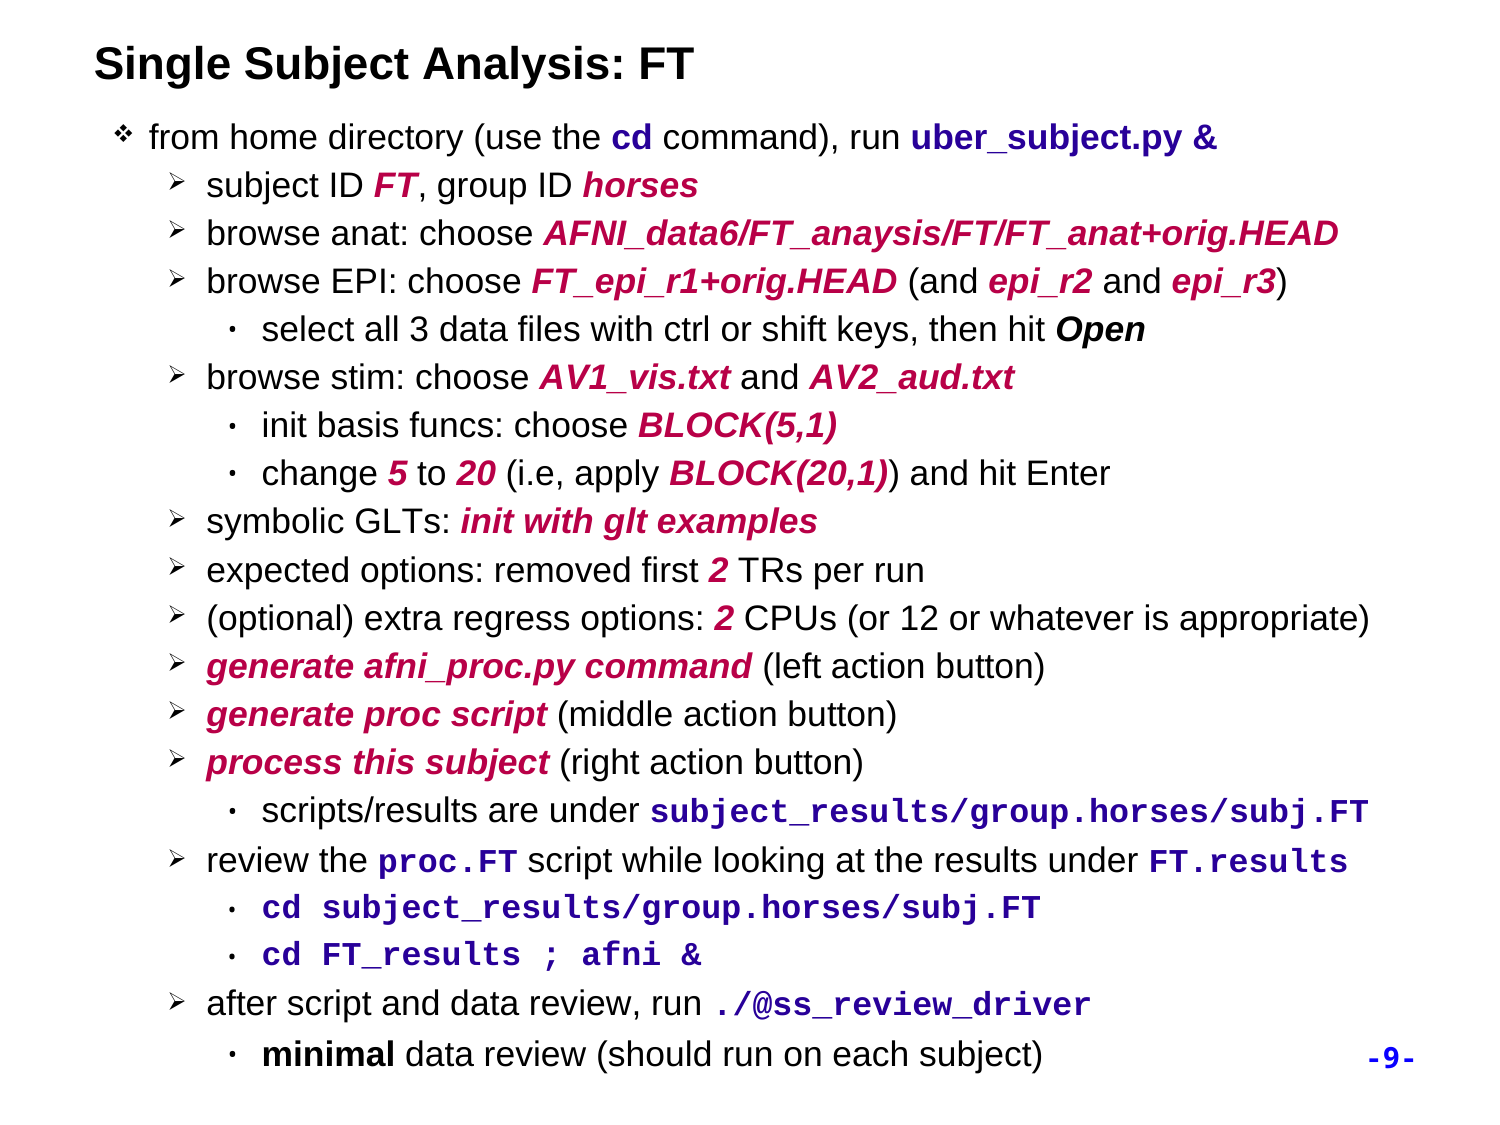

# Single Subject Analysis: FT
from home directory (use the cd command), run uber_subject.py &
subject ID FT, group ID horses
browse anat: choose AFNI_data6/FT_anaysis/FT/FT_anat+orig.HEAD
browse EPI: choose FT_epi_r1+orig.HEAD (and epi_r2 and epi_r3)
select all 3 data files with ctrl or shift keys, then hit Open
browse stim: choose AV1_vis.txt and AV2_aud.txt
init basis funcs: choose BLOCK(5,1)
change 5 to 20 (i.e, apply BLOCK(20,1)) and hit Enter
symbolic GLTs: init with glt examples
expected options: removed first 2 TRs per run
(optional) extra regress options: 2 CPUs (or 12 or whatever is appropriate)
generate afni_proc.py command (left action button)
generate proc script (middle action button)
process this subject (right action button)
scripts/results are under subject_results/group.horses/subj.FT
review the proc.FT script while looking at the results under FT.results
cd subject_results/group.horses/subj.FT
cd FT_results ; afni &
after script and data review, run ./@ss_review_driver
minimal data review (should run on each subject)